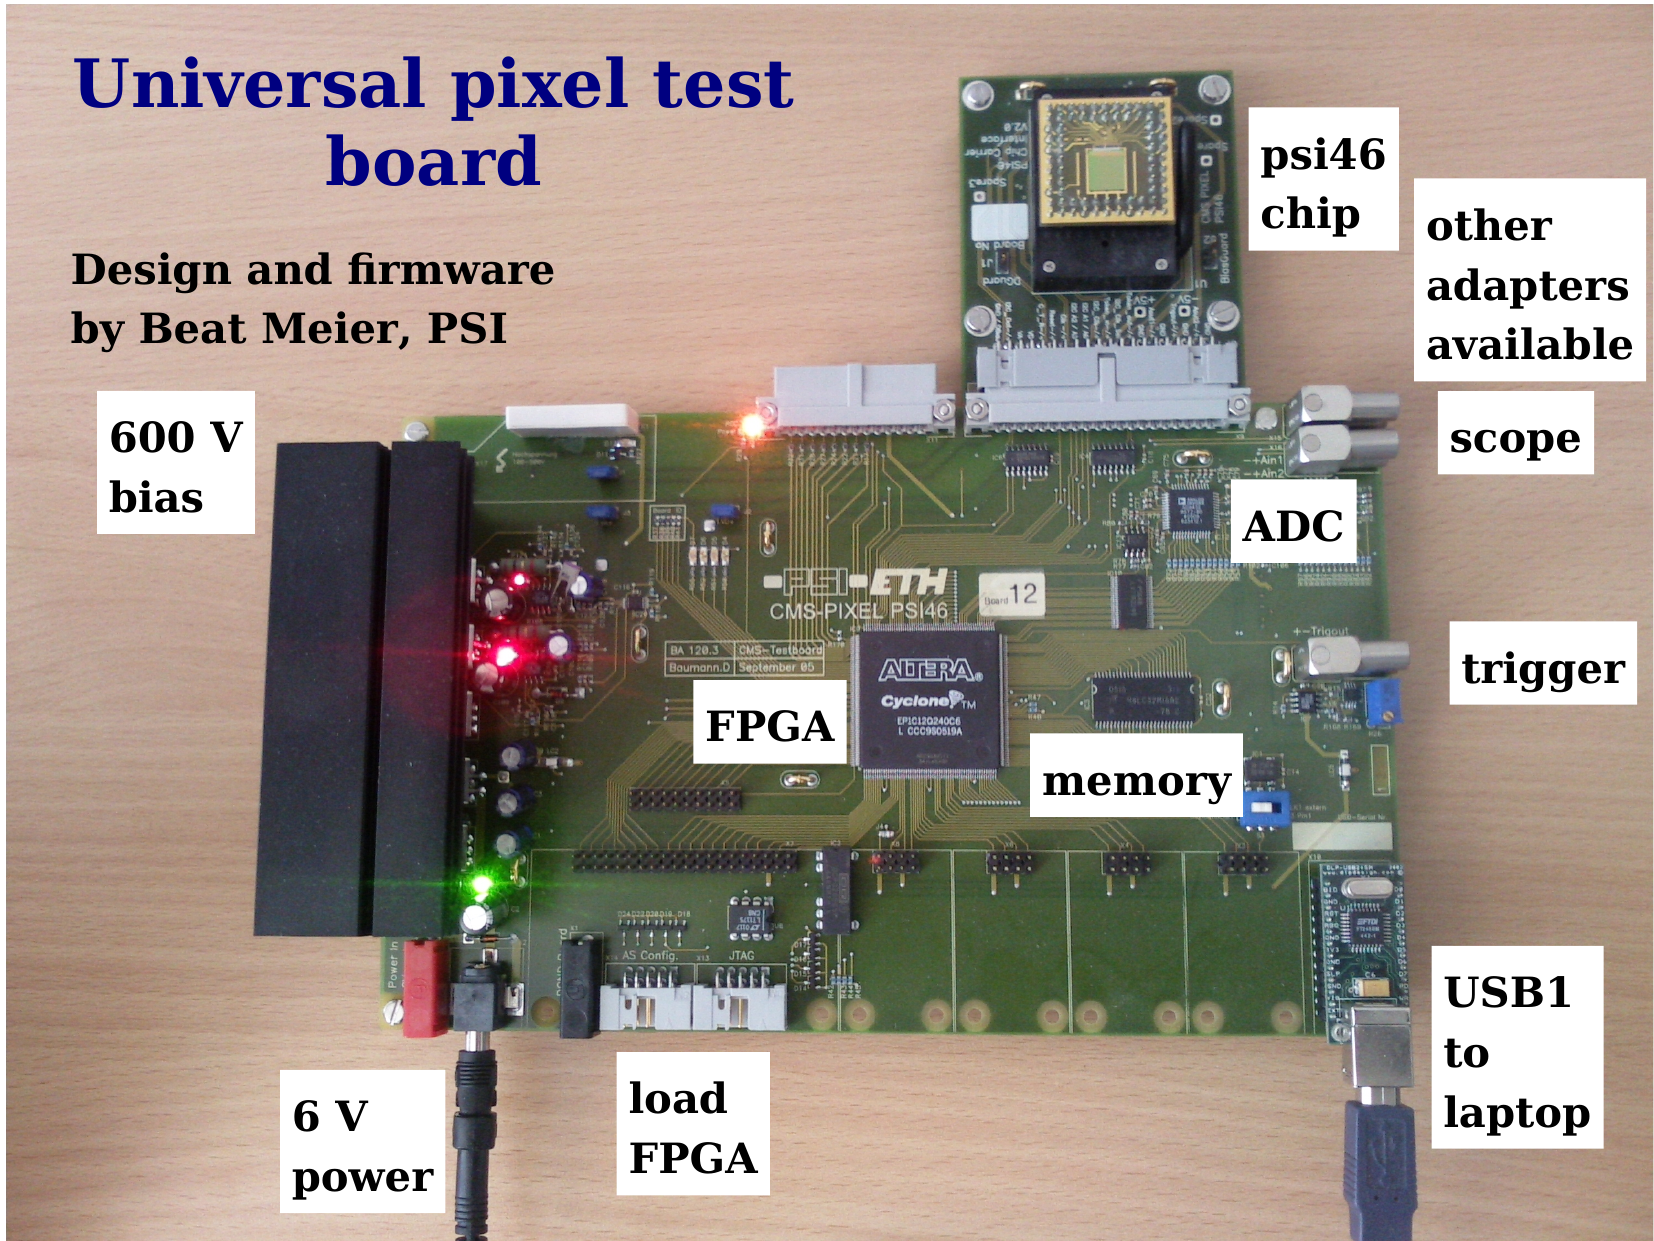

# Universal pixel test board
psi46
chip
other
adapters
available
Design and firmware
by Beat Meier, PSI
600 V
bias
scope
ADC
trigger
FPGA
memory
USB1
to
laptop
load
FPGA
6 V
power